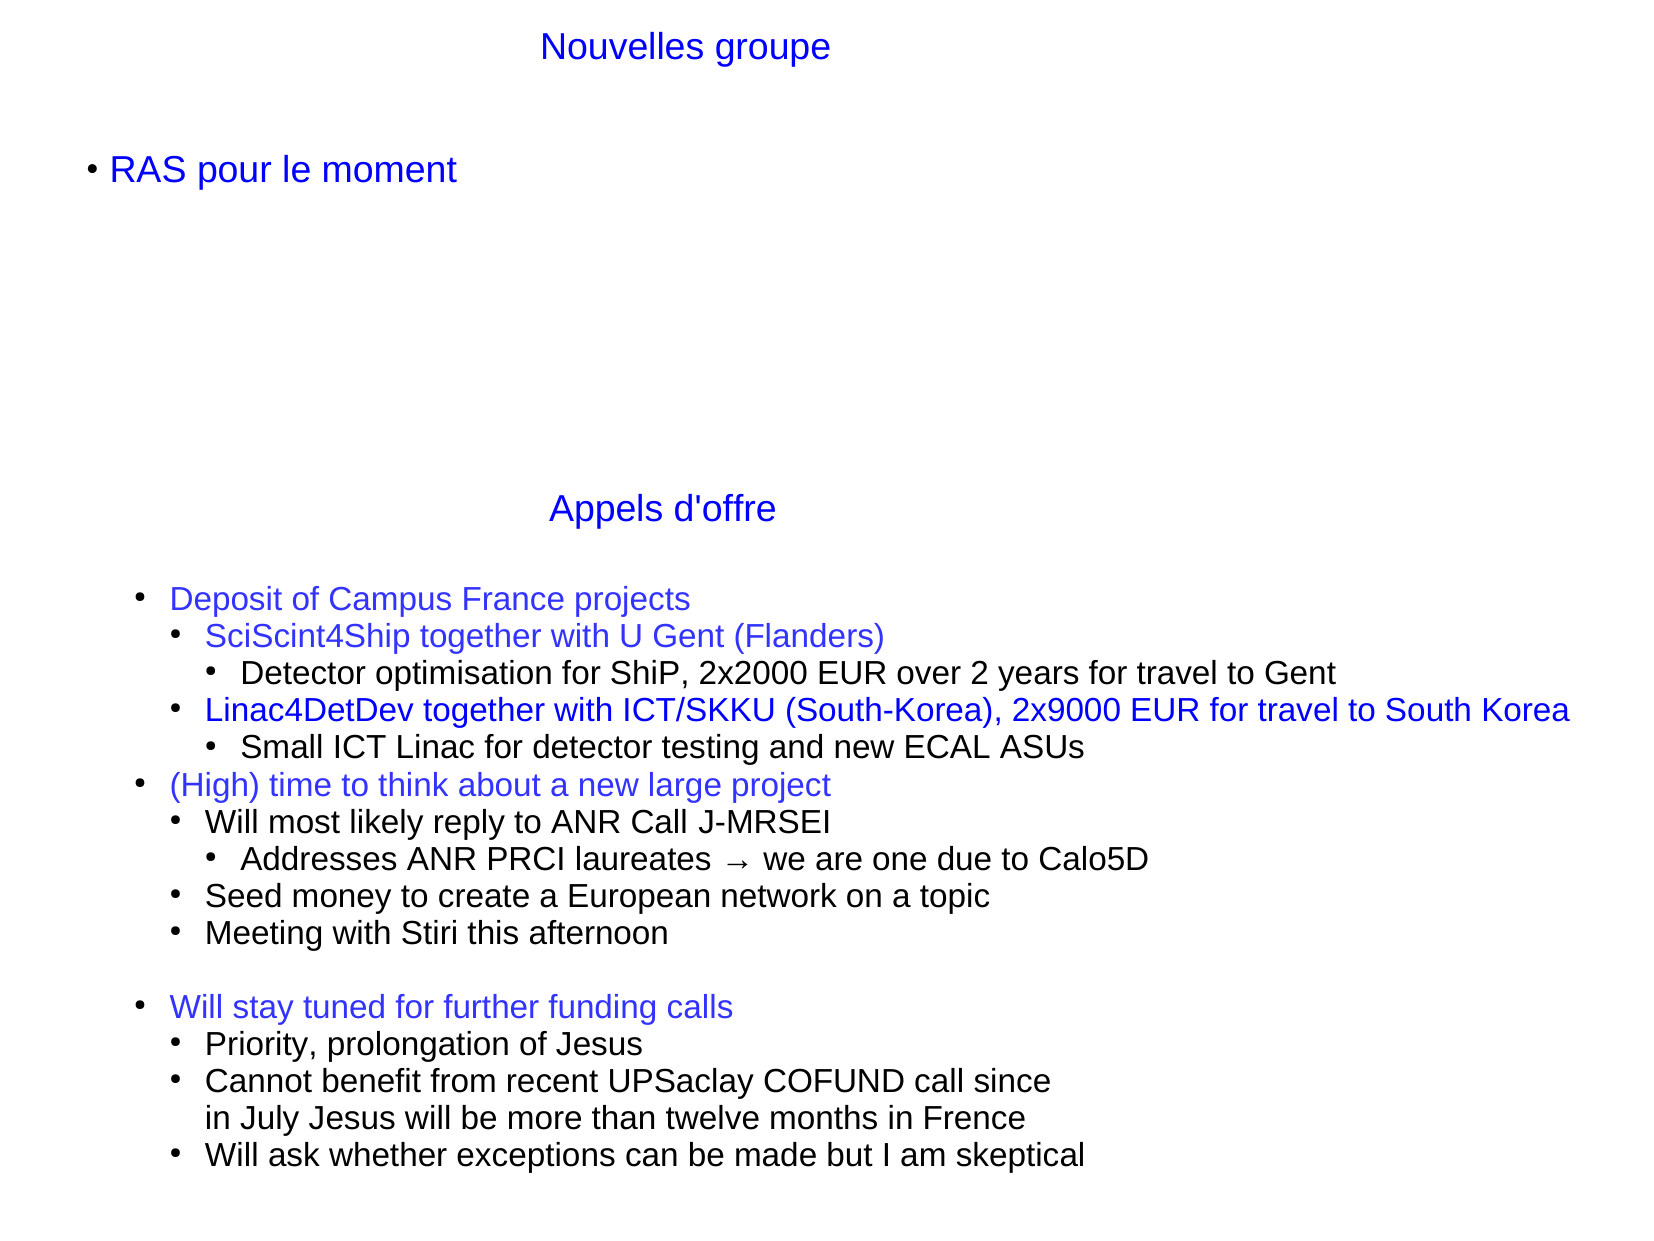

Nouvelles groupe
 RAS pour le moment
Appels d'offre
Deposit of Campus France projects
SciScint4Ship together with U Gent (Flanders)
Detector optimisation for ShiP, 2x2000 EUR over 2 years for travel to Gent
Linac4DetDev together with ICT/SKKU (South-Korea), 2x9000 EUR for travel to South Korea
Small ICT Linac for detector testing and new ECAL ASUs
(High) time to think about a new large project
Will most likely reply to ANR Call J-MRSEI
Addresses ANR PRCI laureates → we are one due to Calo5D
Seed money to create a European network on a topic
Meeting with Stiri this afternoon
Will stay tuned for further funding calls
Priority, prolongation of Jesus
Cannot benefit from recent UPSaclay COFUND call since
in July Jesus will be more than twelve months in Frence
Will ask whether exceptions can be made but I am skeptical